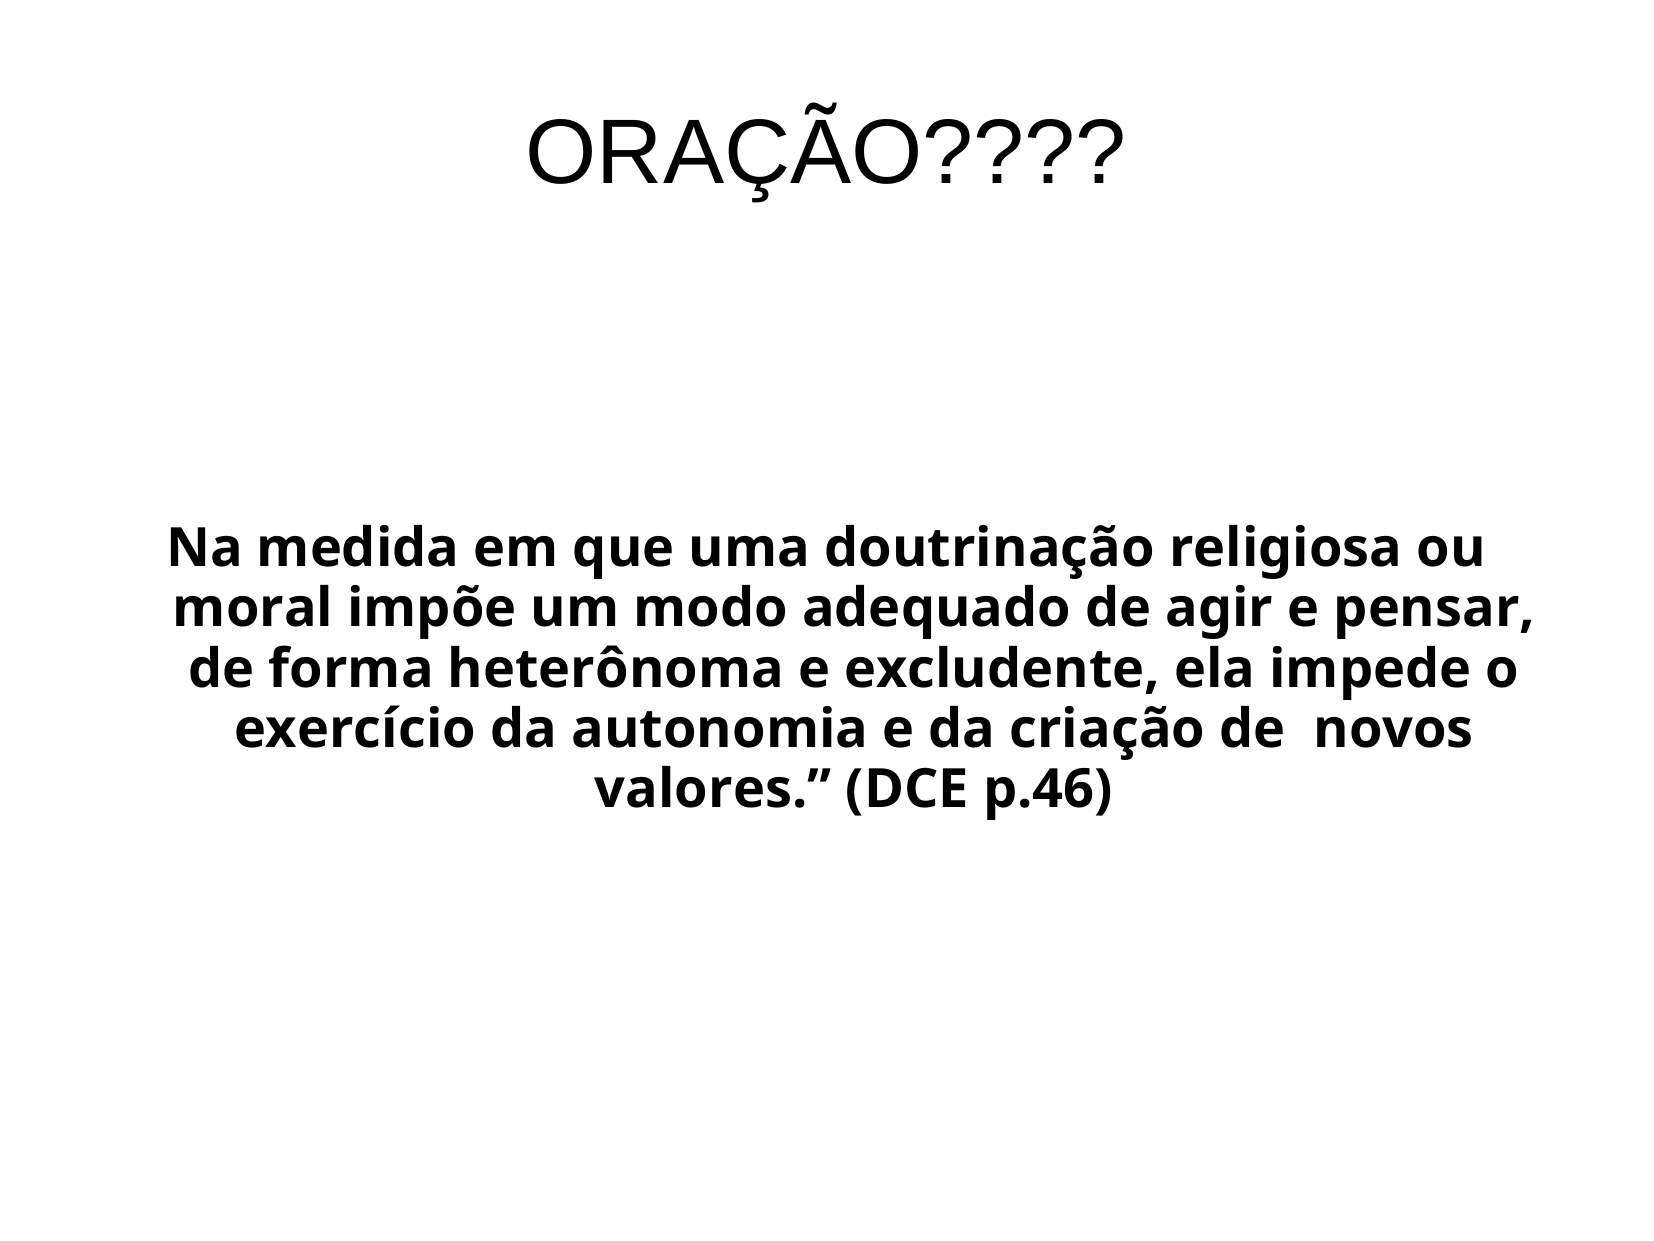

# ORAÇÃO????
Na medida em que uma doutrinação religiosa ou moral impõe um modo adequado de agir e pensar, de forma heterônoma e excludente, ela impede o exercício da autonomia e da criação de novos valores.” (DCE p.46)